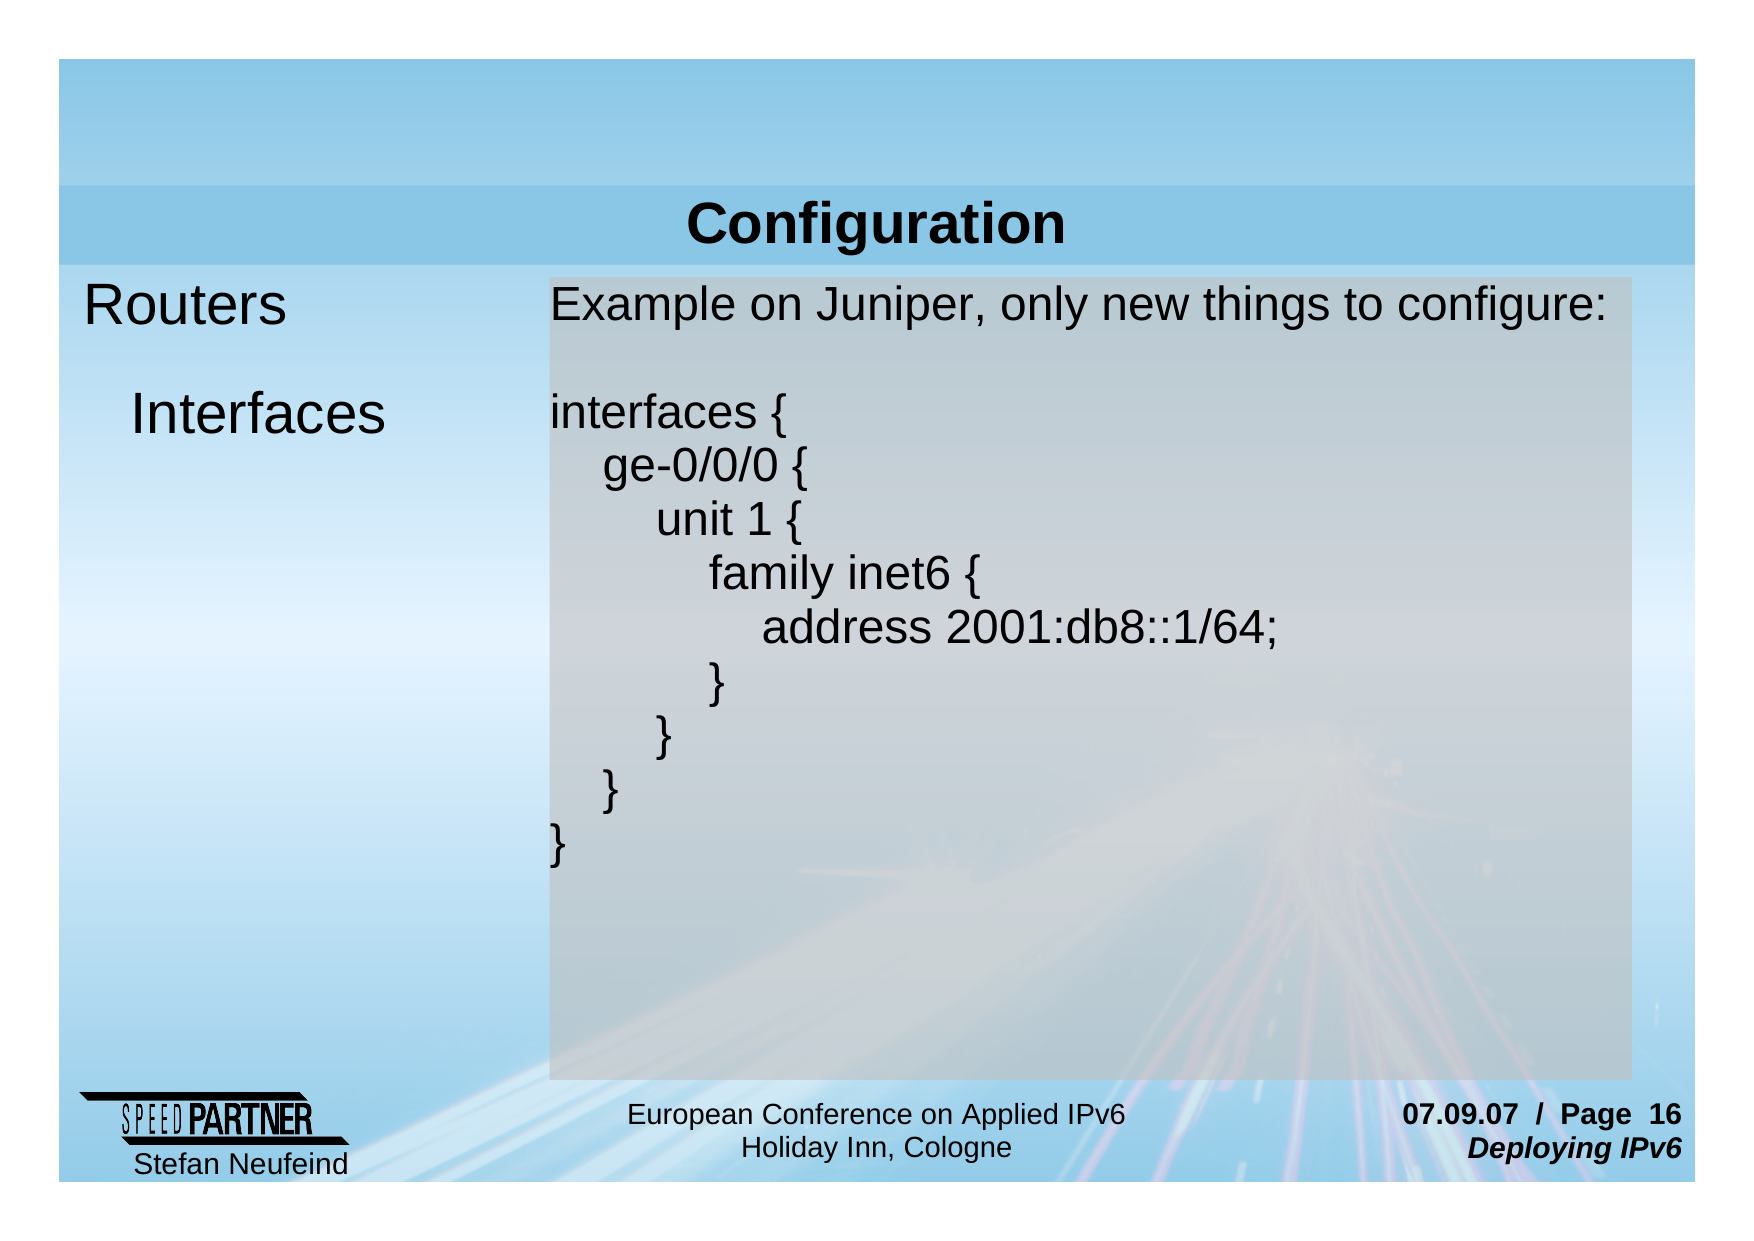

# Configuration
Routers
Interfaces
Example on Juniper, only new things to configure:
interfaces {
 ge-0/0/0 {
 unit 1 {
 family inet6 {
 address 2001:db8::1/64;
 }
 }
 }
}